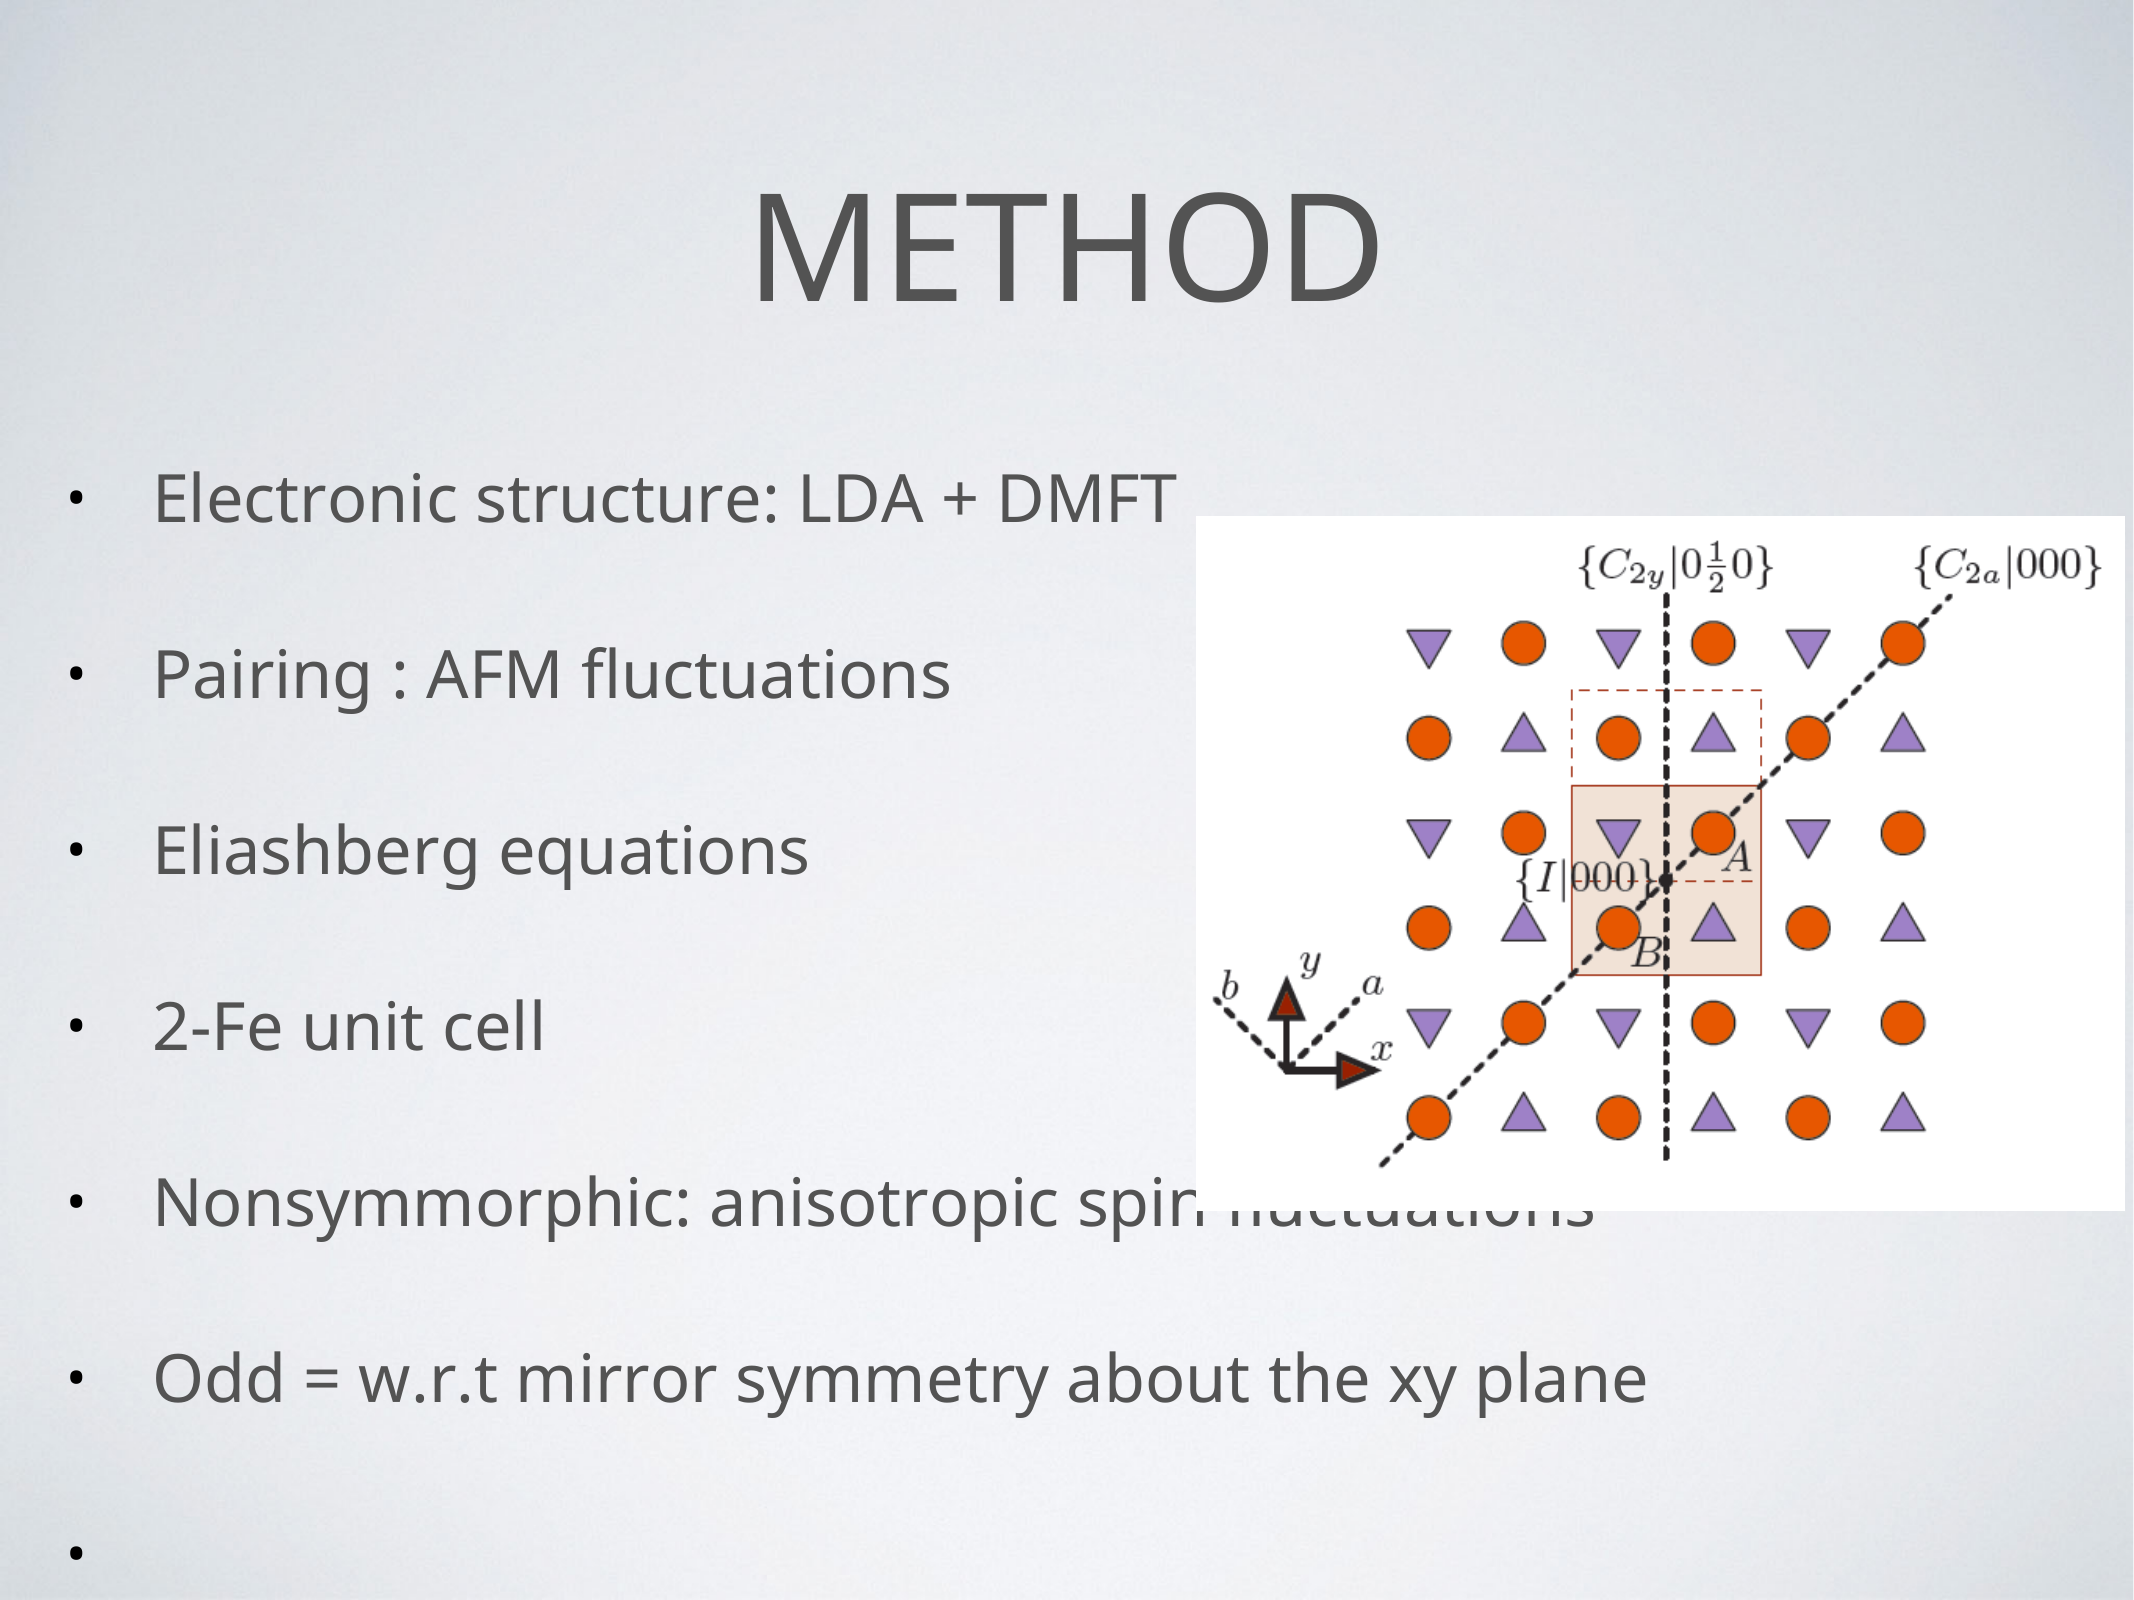

# Method
Electronic structure: LDA + DMFT
Pairing : AFM fluctuations
Eliashberg equations
2-Fe unit cell
Nonsymmorphic: anisotropic spin fluctuations
Odd = w.r.t mirror symmetry about the xy plane